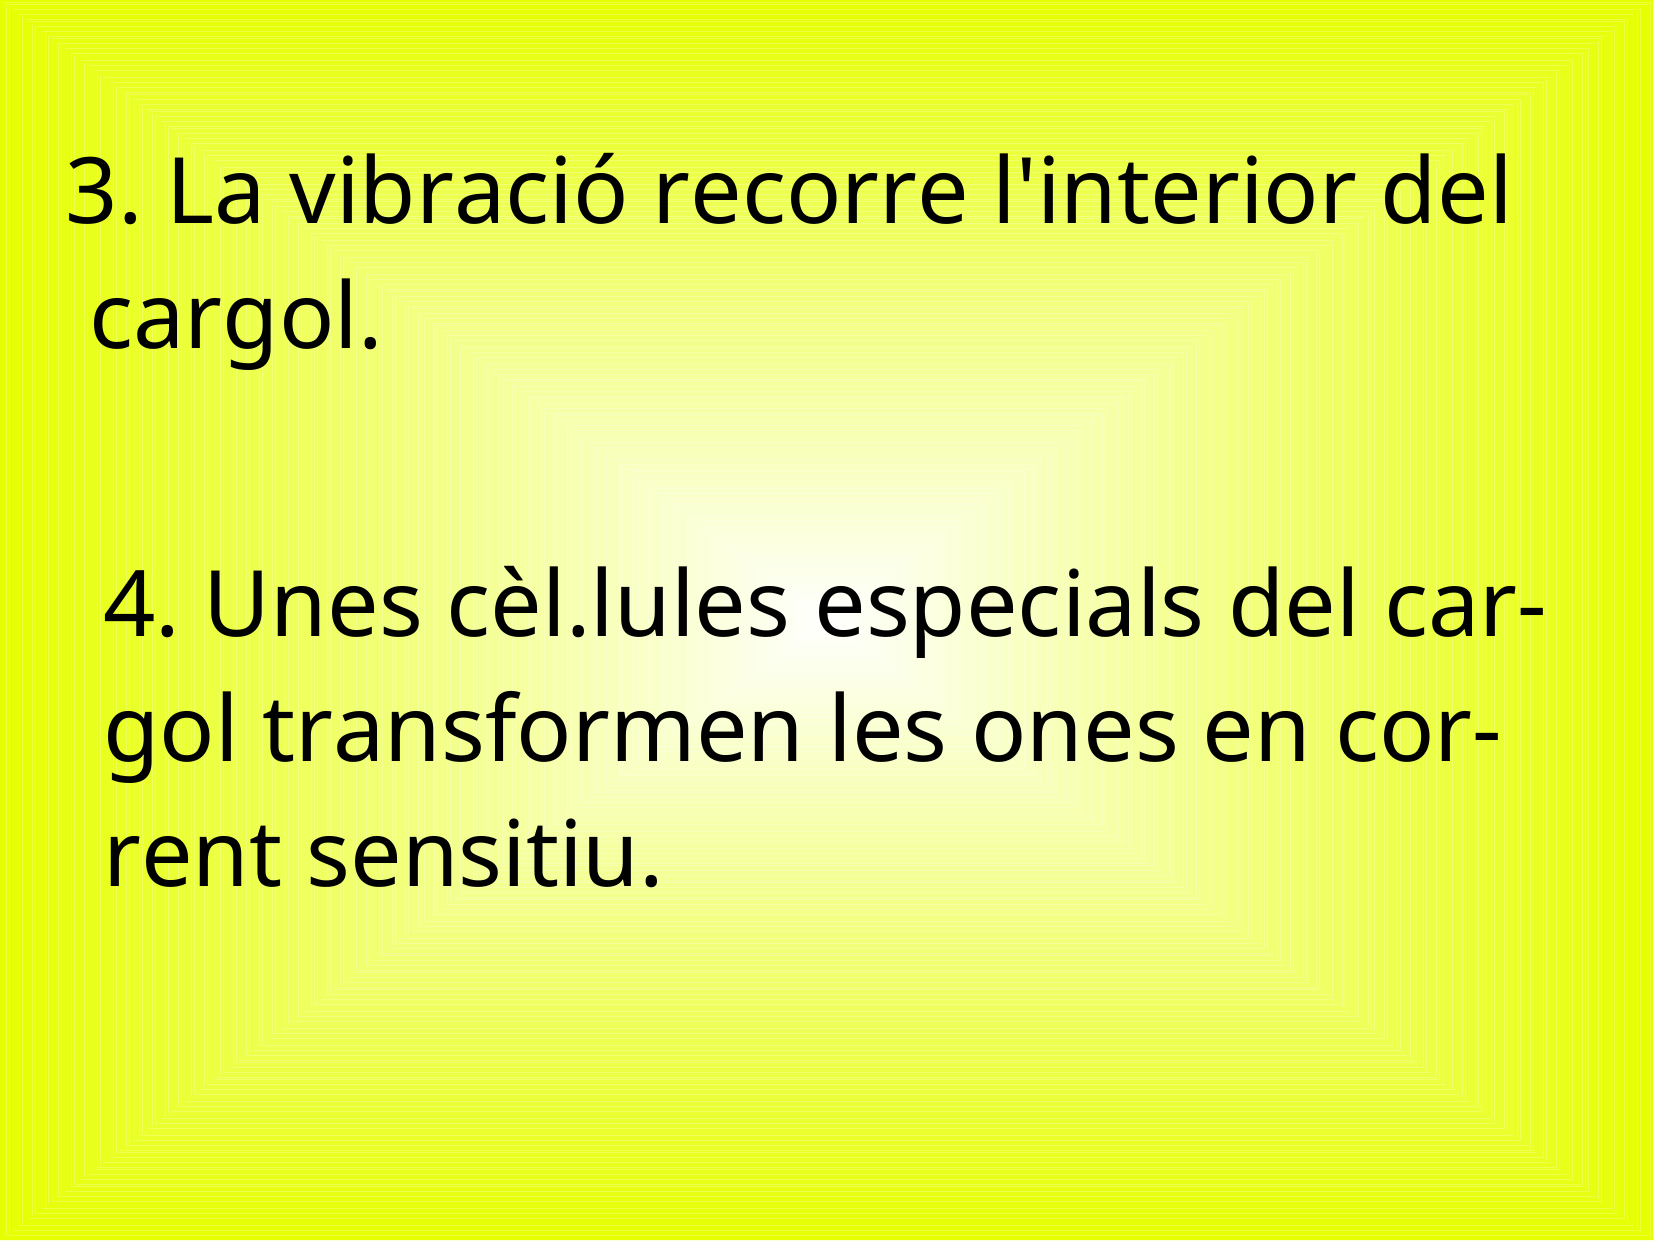

3. La vibració recorre l'interior del
 cargol.
4. Unes cèl.lules especials del car-
gol transformen les ones en cor-
rent sensitiu.